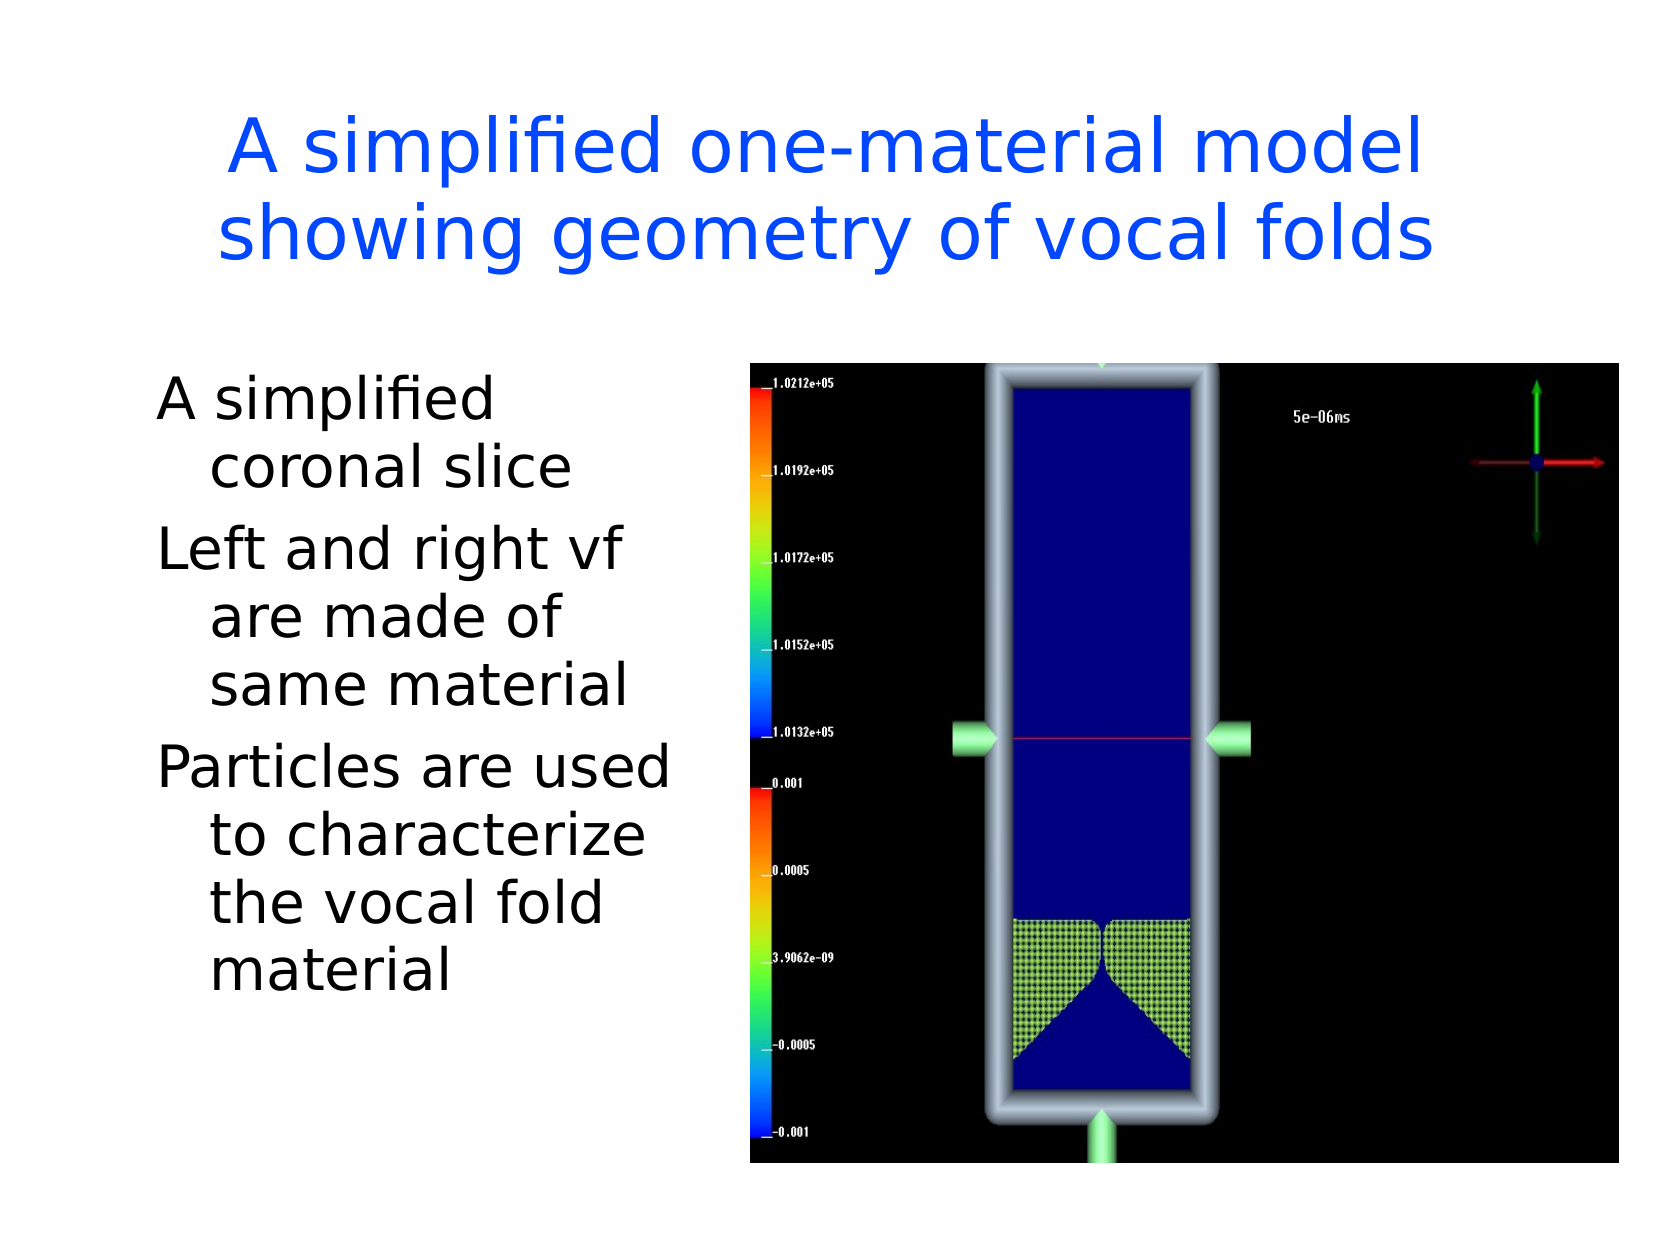

# A simplified one-material model showing geometry of vocal folds
A simplified coronal slice
Left and right vf are made of same material
Particles are used to characterize the vocal fold material